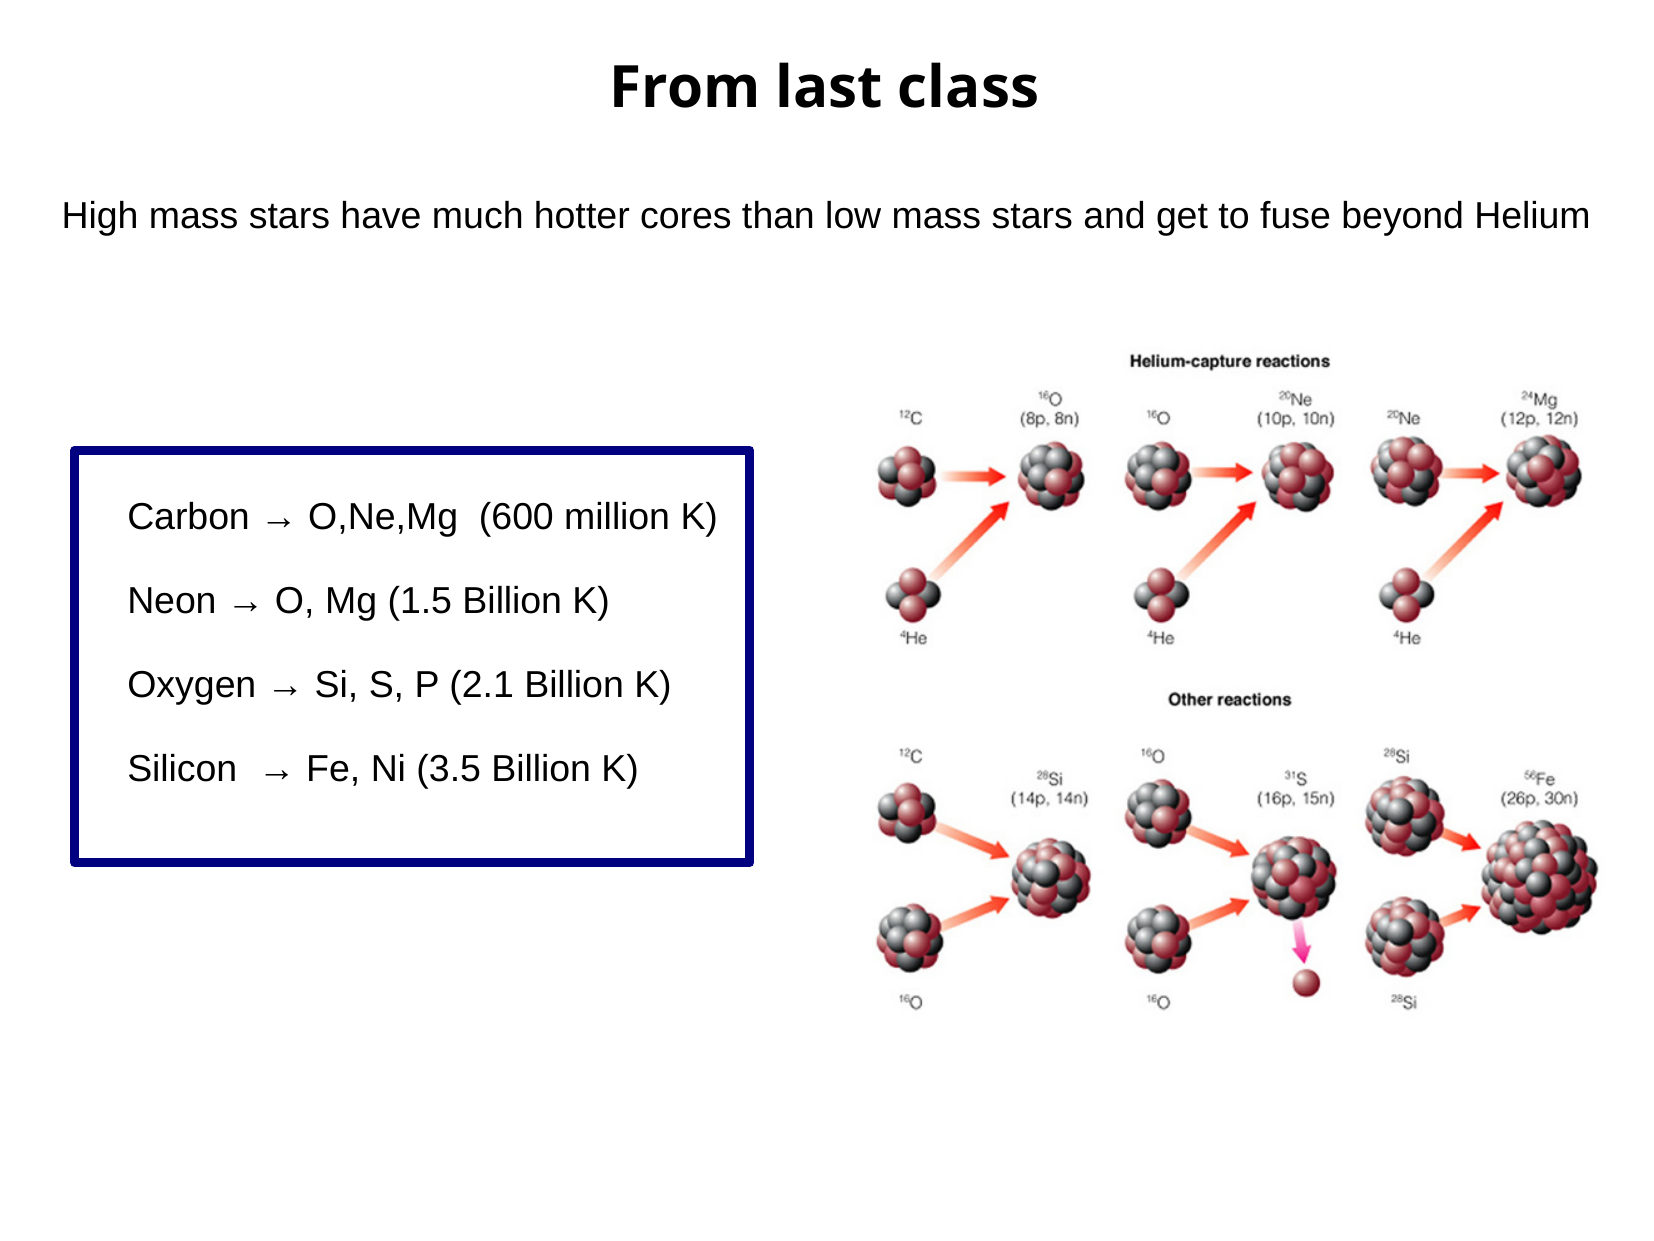

From last class
High mass stars have much hotter cores than low mass stars and get to fuse beyond Helium
Carbon → O,Ne,Mg (600 million K)
Neon → O, Mg (1.5 Billion K)
Oxygen → Si, S, P (2.1 Billion K)
Silicon → Fe, Ni (3.5 Billion K)